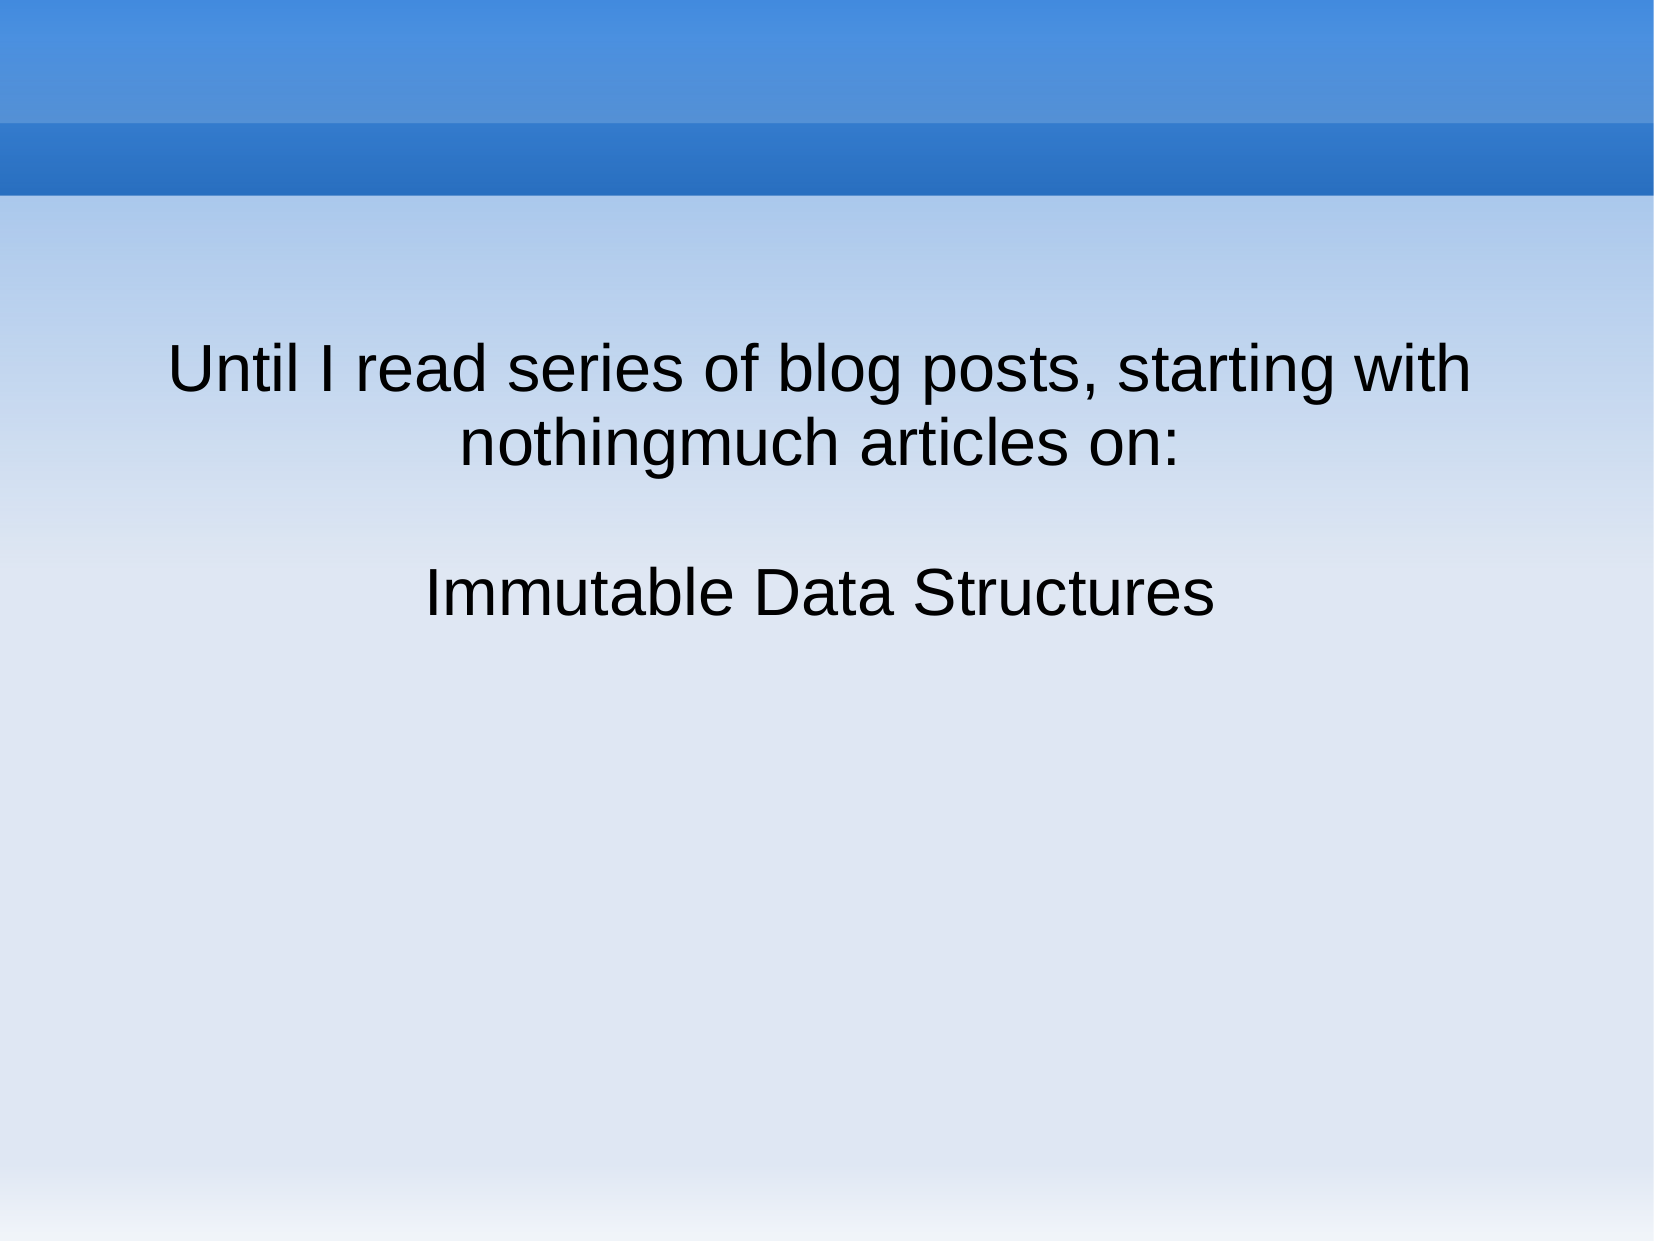

# Until I read series of blog posts, starting with nothingmuch articles on:
Immutable Data Structures